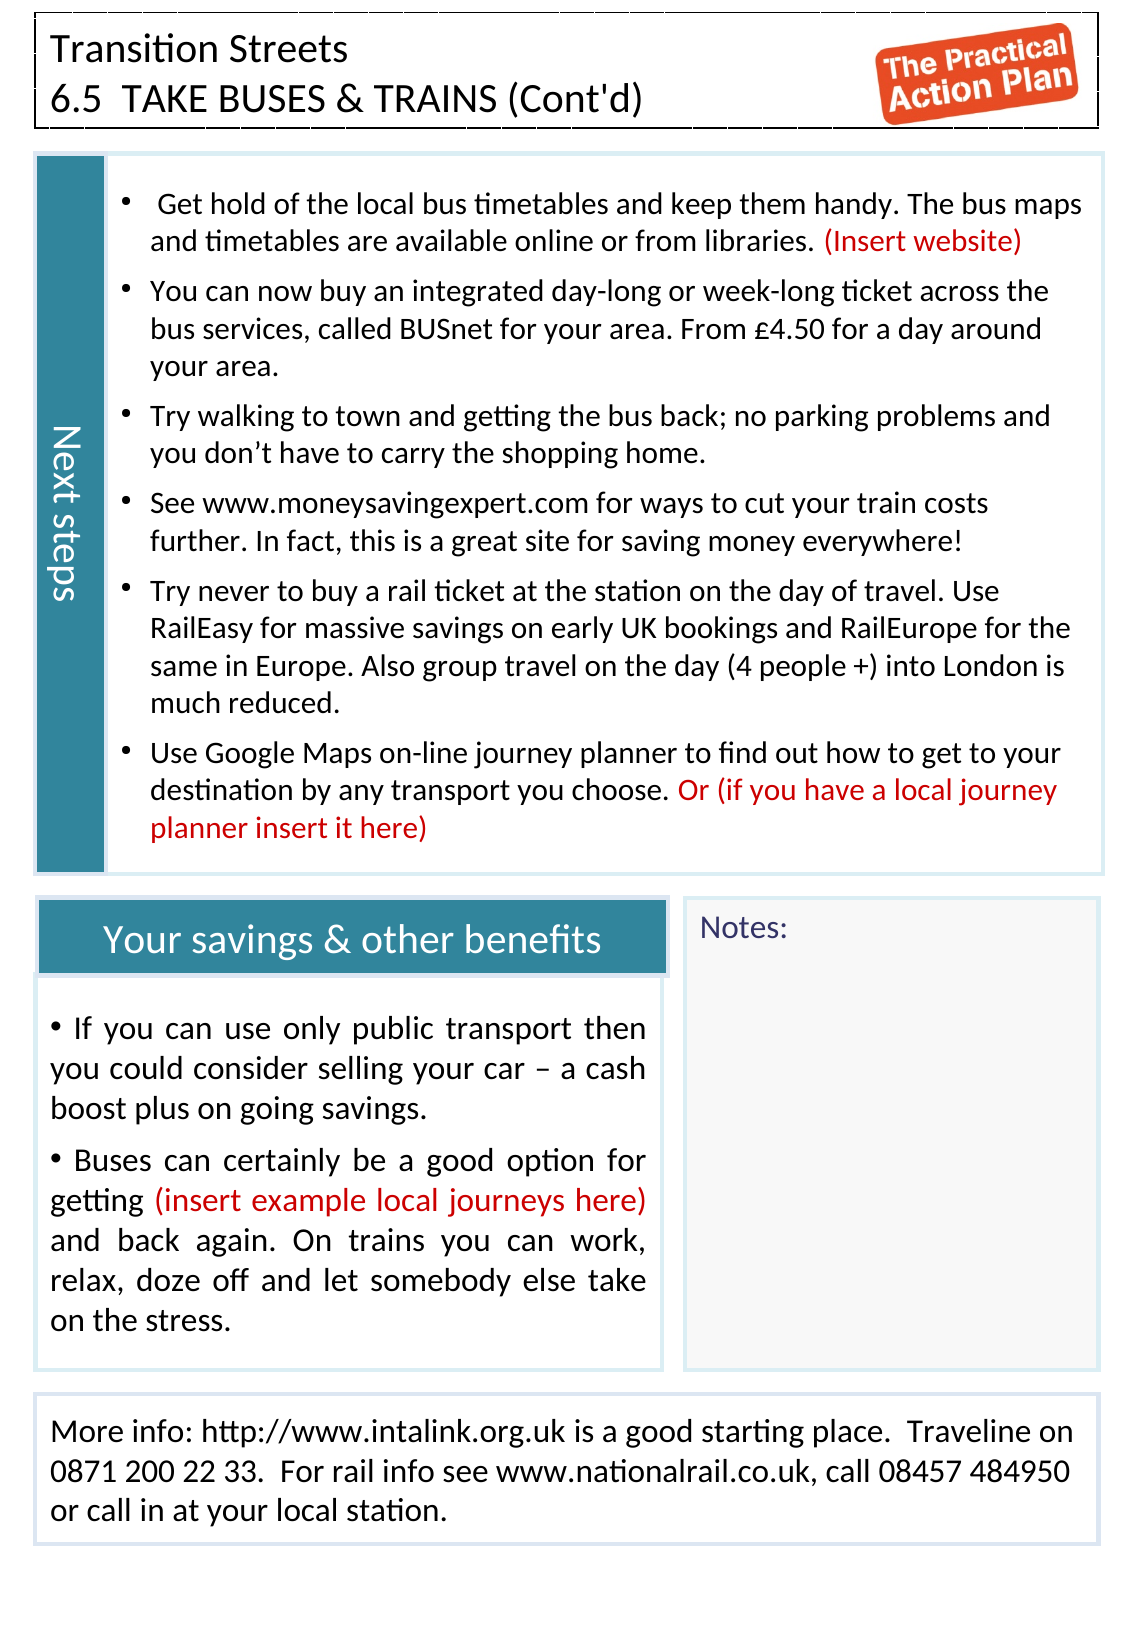

Transition Streets
6.5 TAKE BUSES & TRAINS (Cont'd)
Next steps
 Get hold of the local bus timetables and keep them handy. The bus maps and timetables are available online or from libraries. (Insert website)
You can now buy an integrated day-long or week-long ticket across the bus services, called BUSnet for your area. From £4.50 for a day around your area.
Try walking to town and getting the bus back; no parking problems and you don’t have to carry the shopping home.
See www.moneysavingexpert.com for ways to cut your train costs further. In fact, this is a great site for saving money everywhere!
Try never to buy a rail ticket at the station on the day of travel. Use RailEasy for massive savings on early UK bookings and RailEurope for the same in Europe. Also group travel on the day (4 people +) into London is much reduced.
Use Google Maps on-line journey planner to find out how to get to your destination by any transport you choose. Or (if you have a local journey planner insert it here)
Your savings & other benefits
Notes:
 If you can use only public transport then you could consider selling your car – a cash boost plus on going savings.
 Buses can certainly be a good option for getting (insert example local journeys here) and back again. On trains you can work, relax, doze off and let somebody else take on the stress.
More info: http://www.intalink.org.uk is a good starting place. Traveline on 0871 200 22 33. For rail info see www.nationalrail.co.uk, call 08457 484950 or call in at your local station.